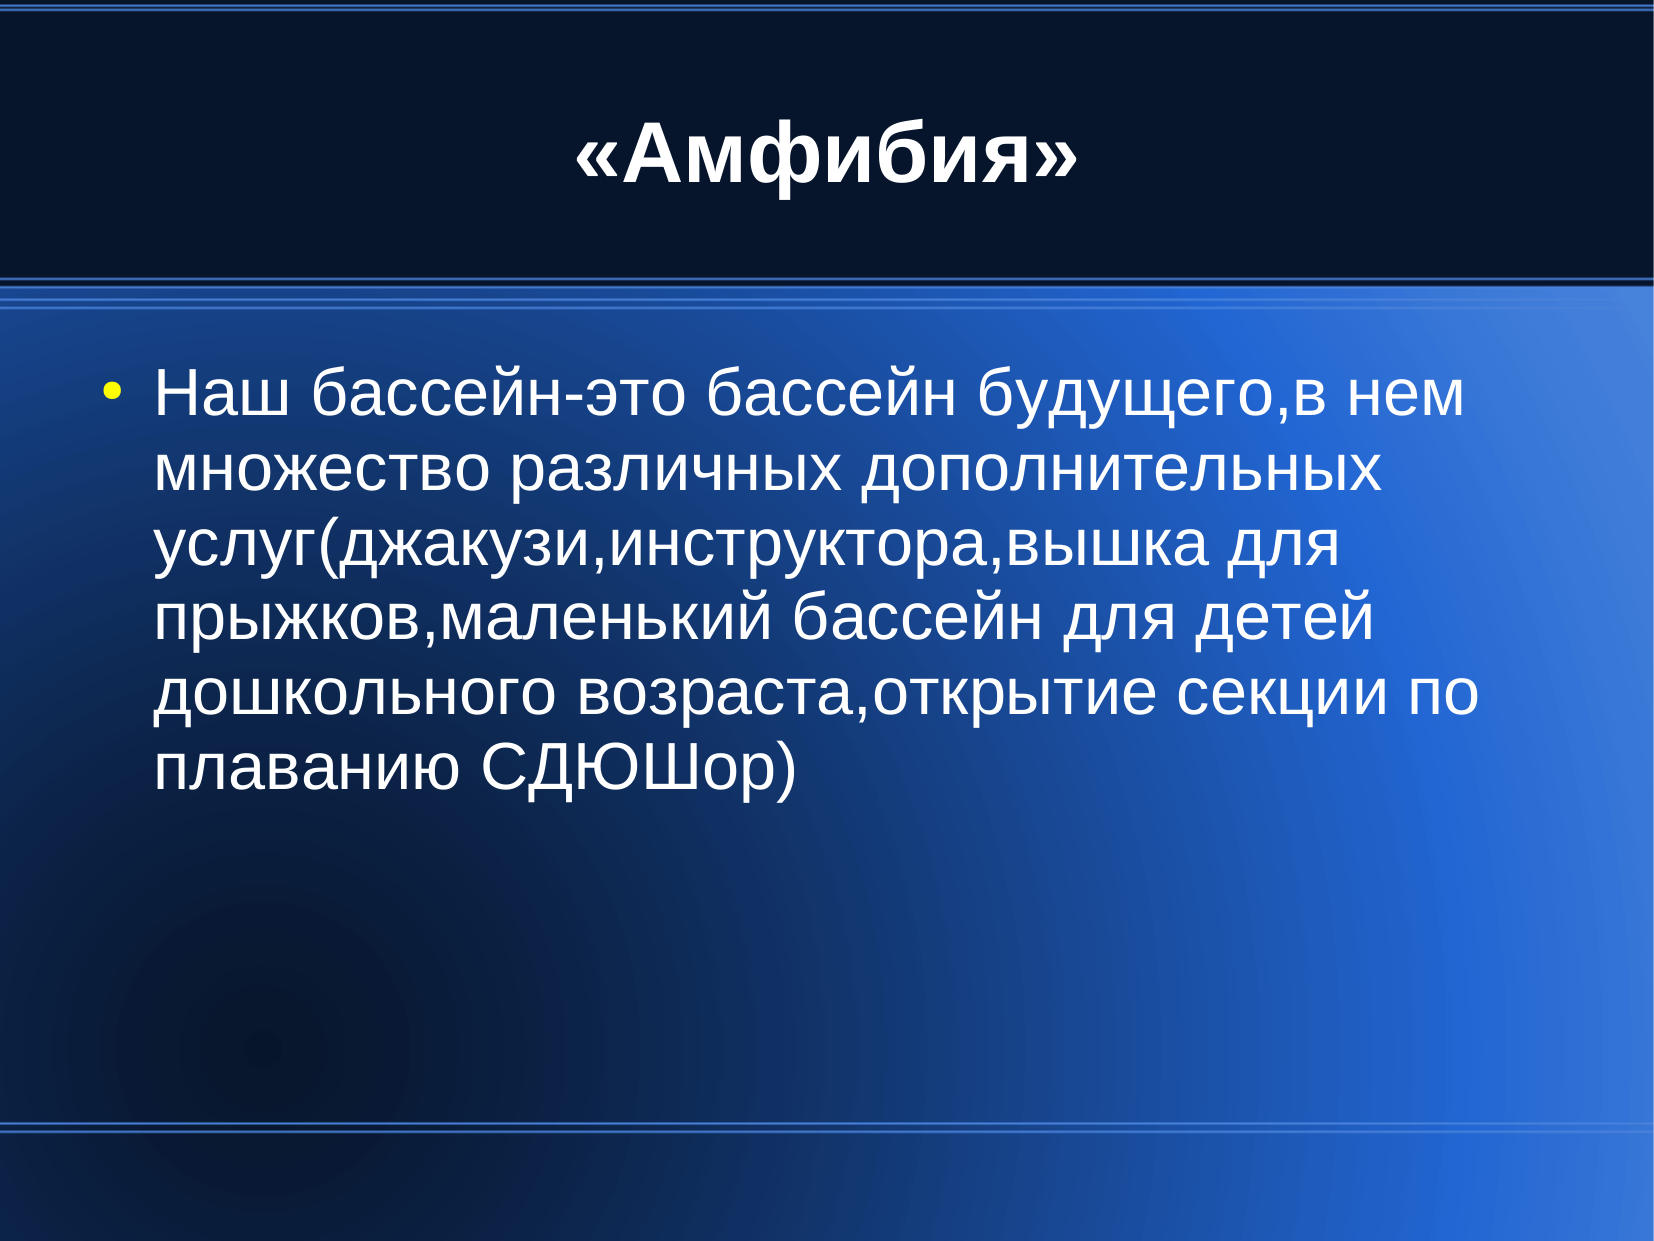

# «Амфибия»
Наш бассейн-это бассейн будущего,в нем множество различных дополнительных услуг(джакузи,инструктора,вышка для прыжков,маленький бассейн для детей дошкольного возраста,открытие секции по плаванию СДЮШор)